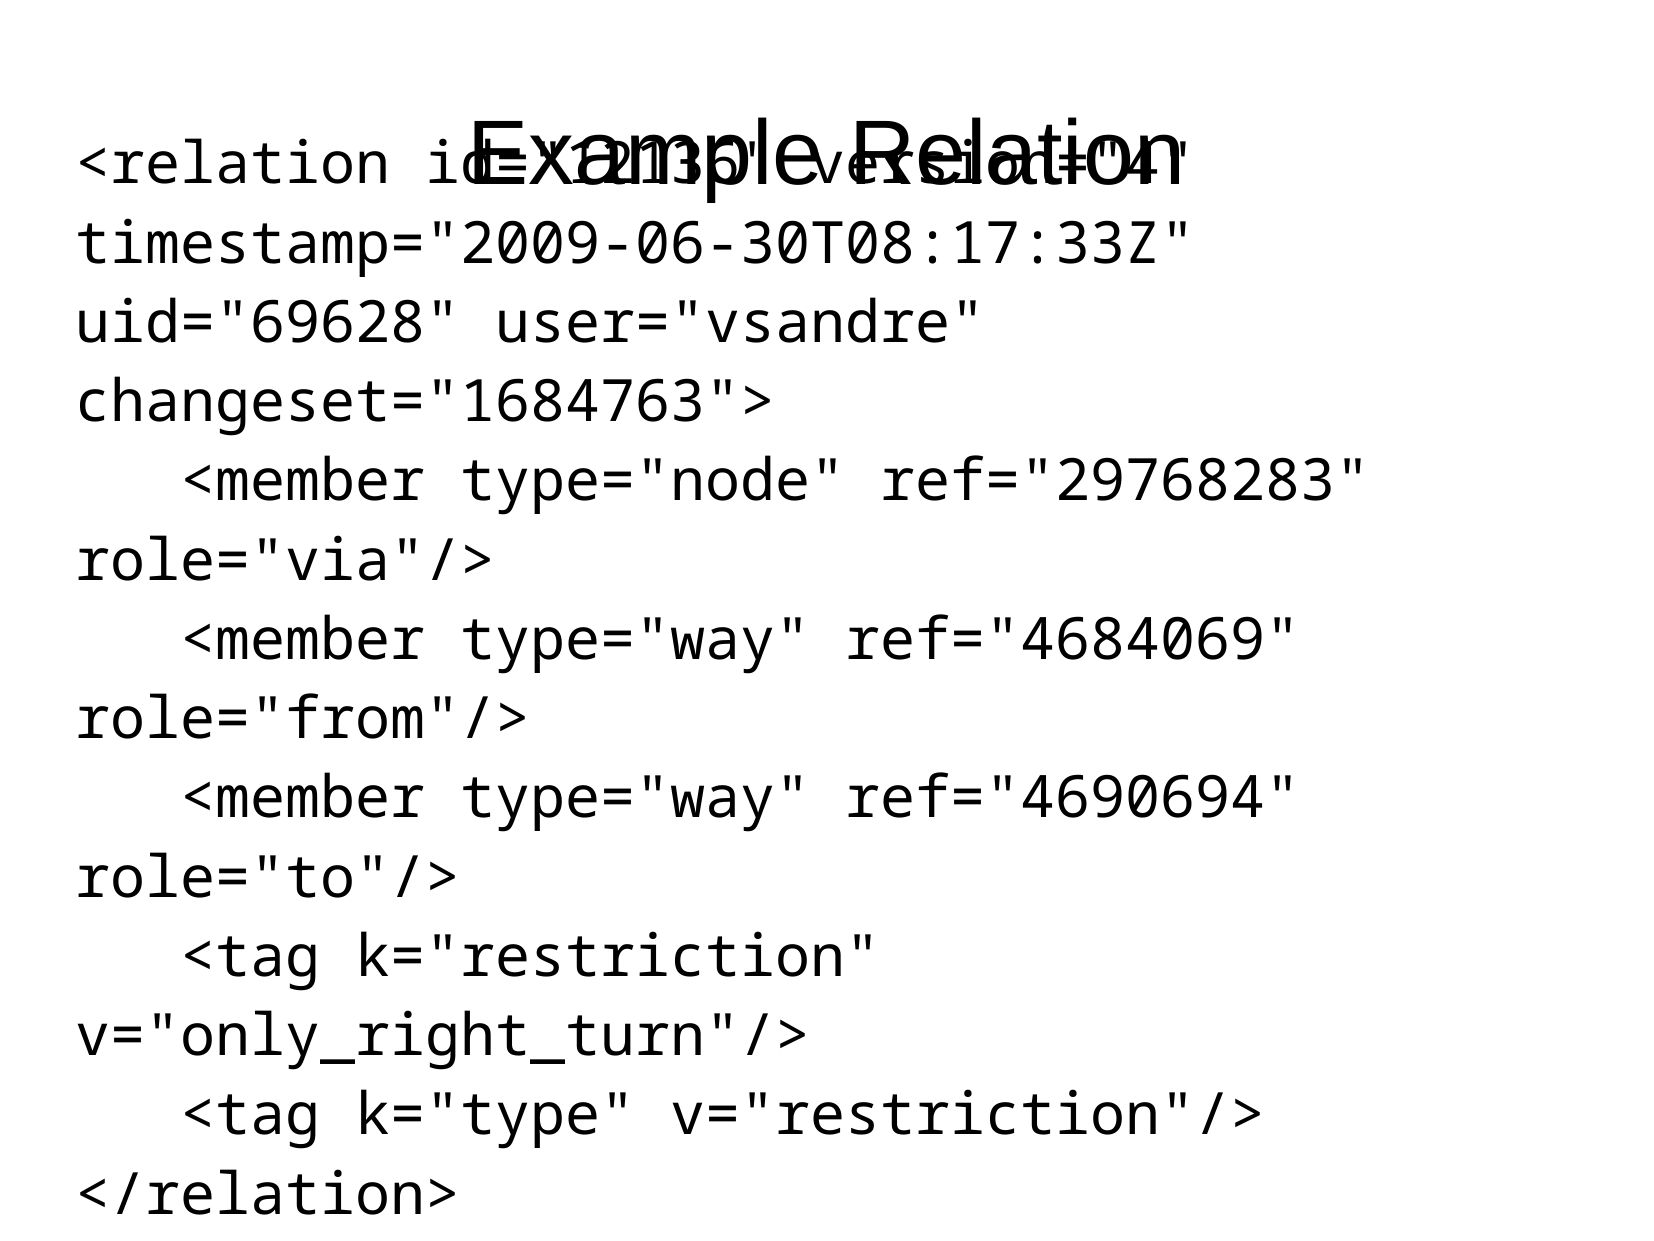

# Example Relation
<relation id="12136" version="4" timestamp="2009-06-30T08:17:33Z" uid="69628" user="vsandre" changeset="1684763">
 <member type="node" ref="29768283" role="via"/>
 <member type="way" ref="4684069" role="from"/>
 <member type="way" ref="4690694" role="to"/>
 <tag k="restriction" v="only_right_turn"/>
 <tag k="type" v="restriction"/>
</relation>